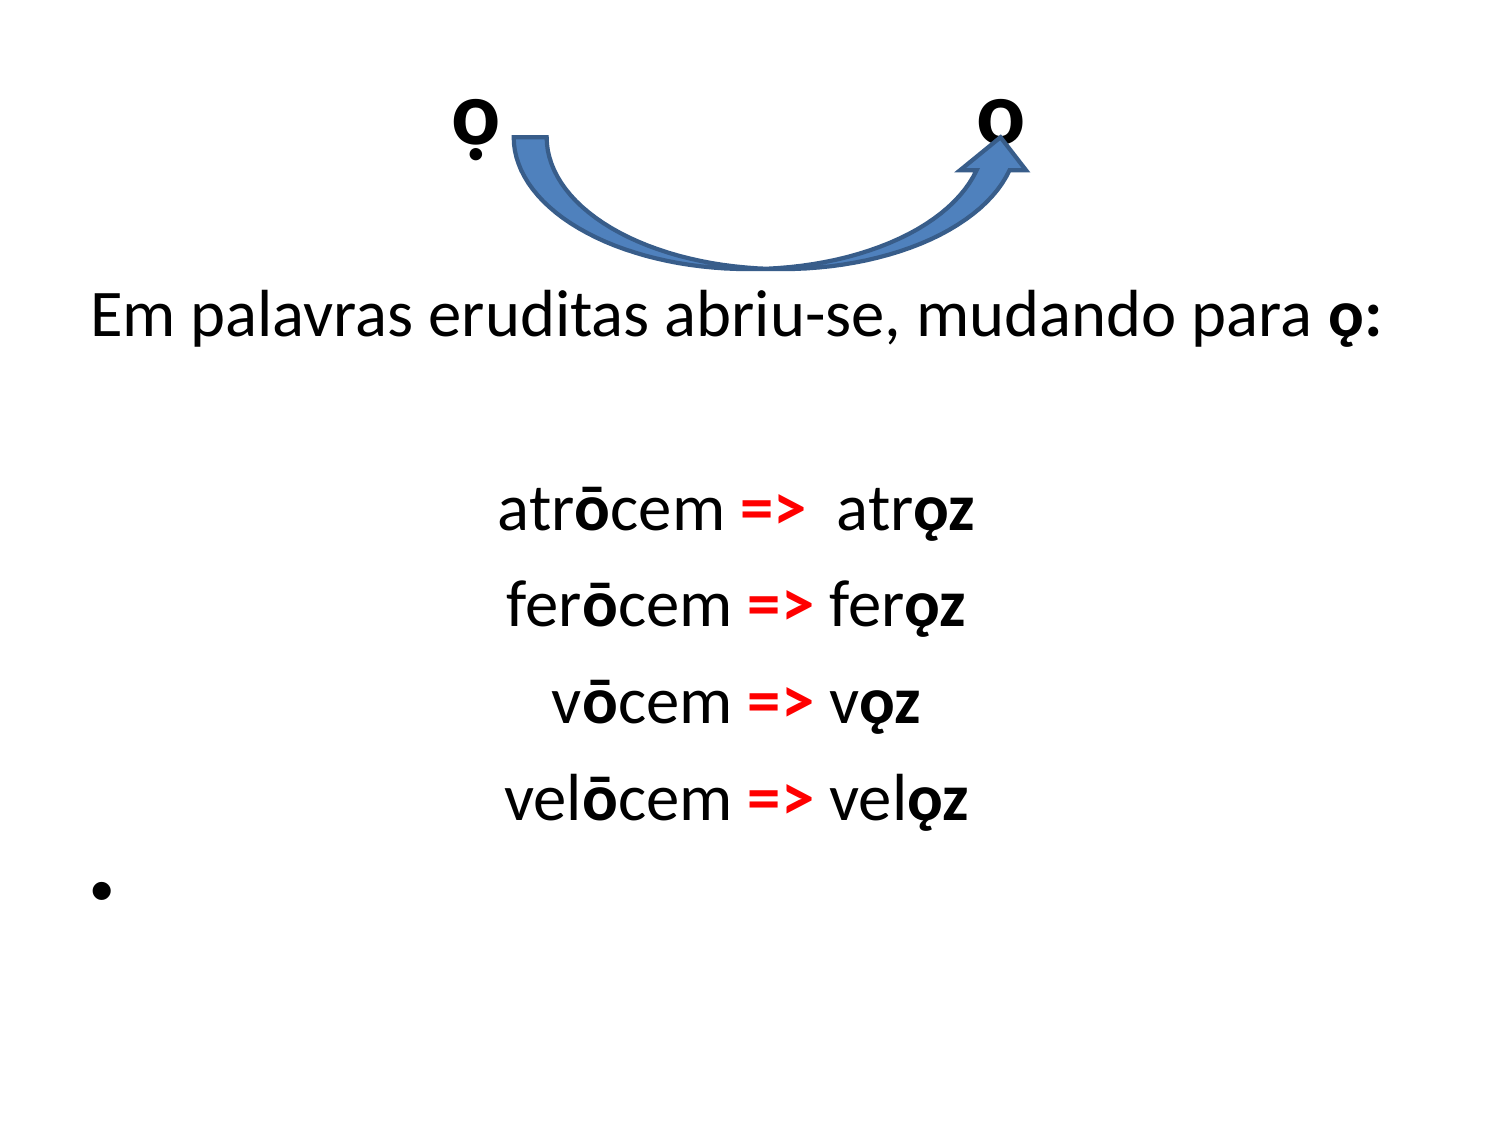

# ọ ǫ
Em palavras eruditas abriu-se, mudando para ǫ:
atrōcem => atrǫz
ferōcem => ferǫz
vōcem => vǫz
velōcem => velǫz